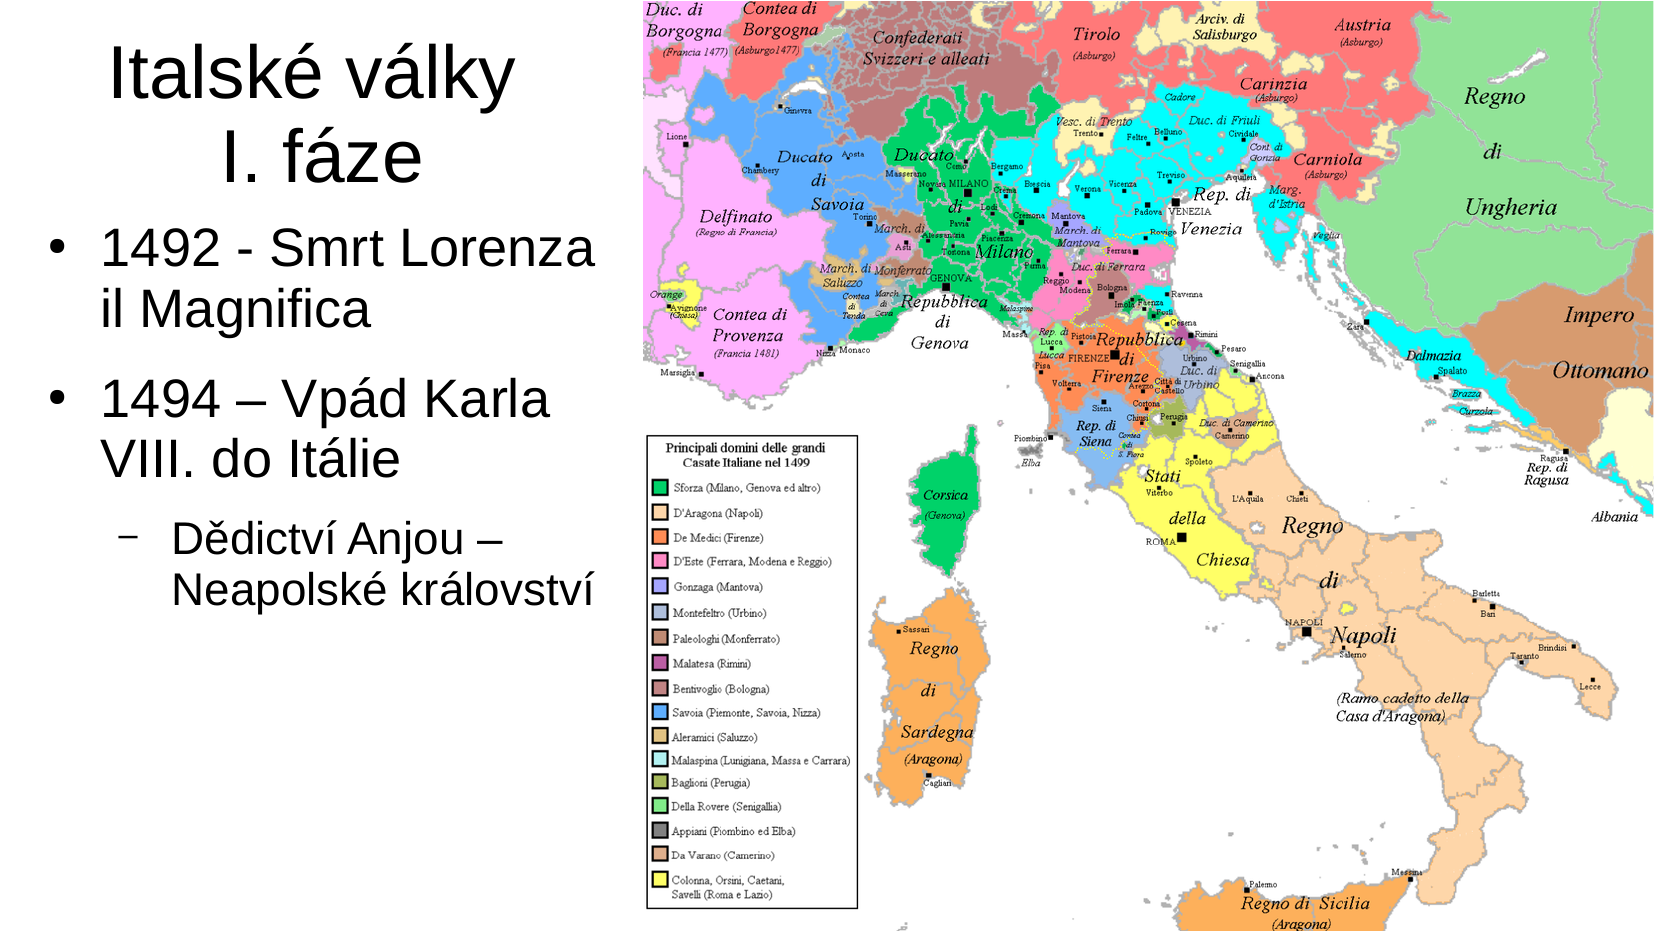

# Italské války I. fáze
1492 - Smrt Lorenza il Magnifica
1494 – Vpád Karla VIII. do Itálie
Dědictví Anjou – Neapolské království